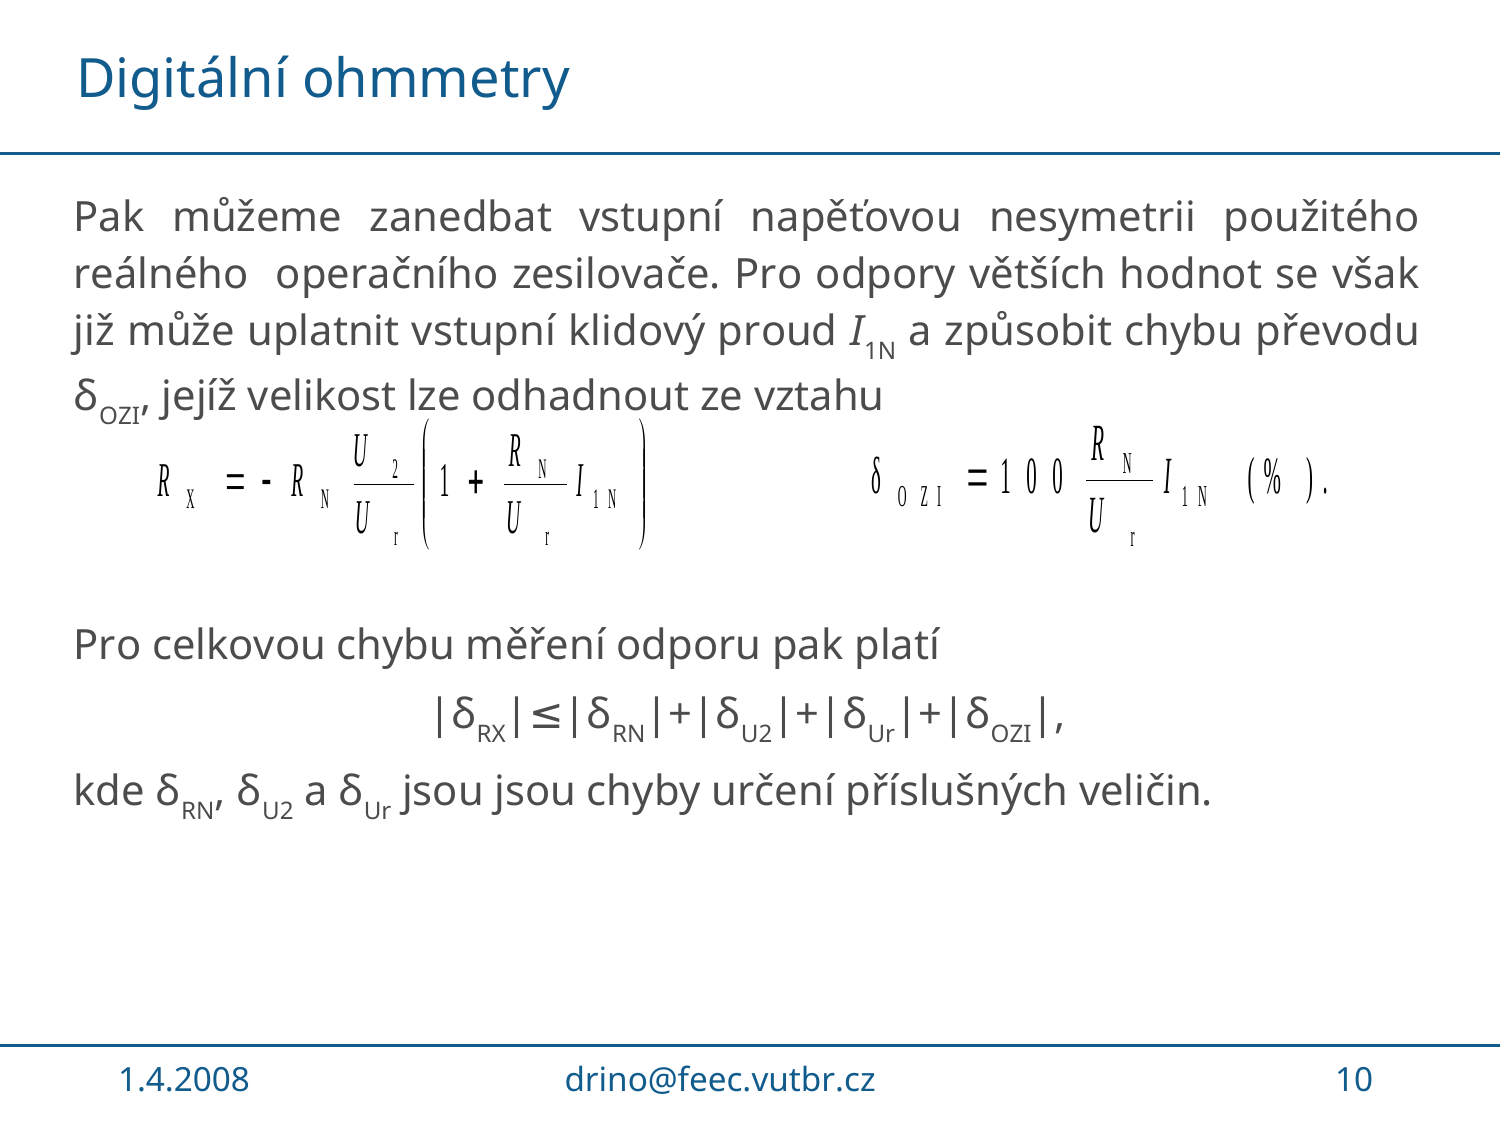

# Digitální ohmmetry
Pak můžeme zanedbat vstupní napěťovou nesymetrii použitého reálného operačního zesilovače. Pro odpory větších hodnot se však již může uplatnit vstupní klidový proud I1N a způsobit chybu převodu δOZI, jejíž velikost lze odhadnout ze vztahu
Pro celkovou chybu měření odporu pak platí
|δRX|≤|δRN|+|δU2|+|δUr|+|δOZI|,
kde δRN, δU2 a δUr jsou jsou chyby určení příslušných veličin.
1.4.2008
drino@feec.vutbr.cz